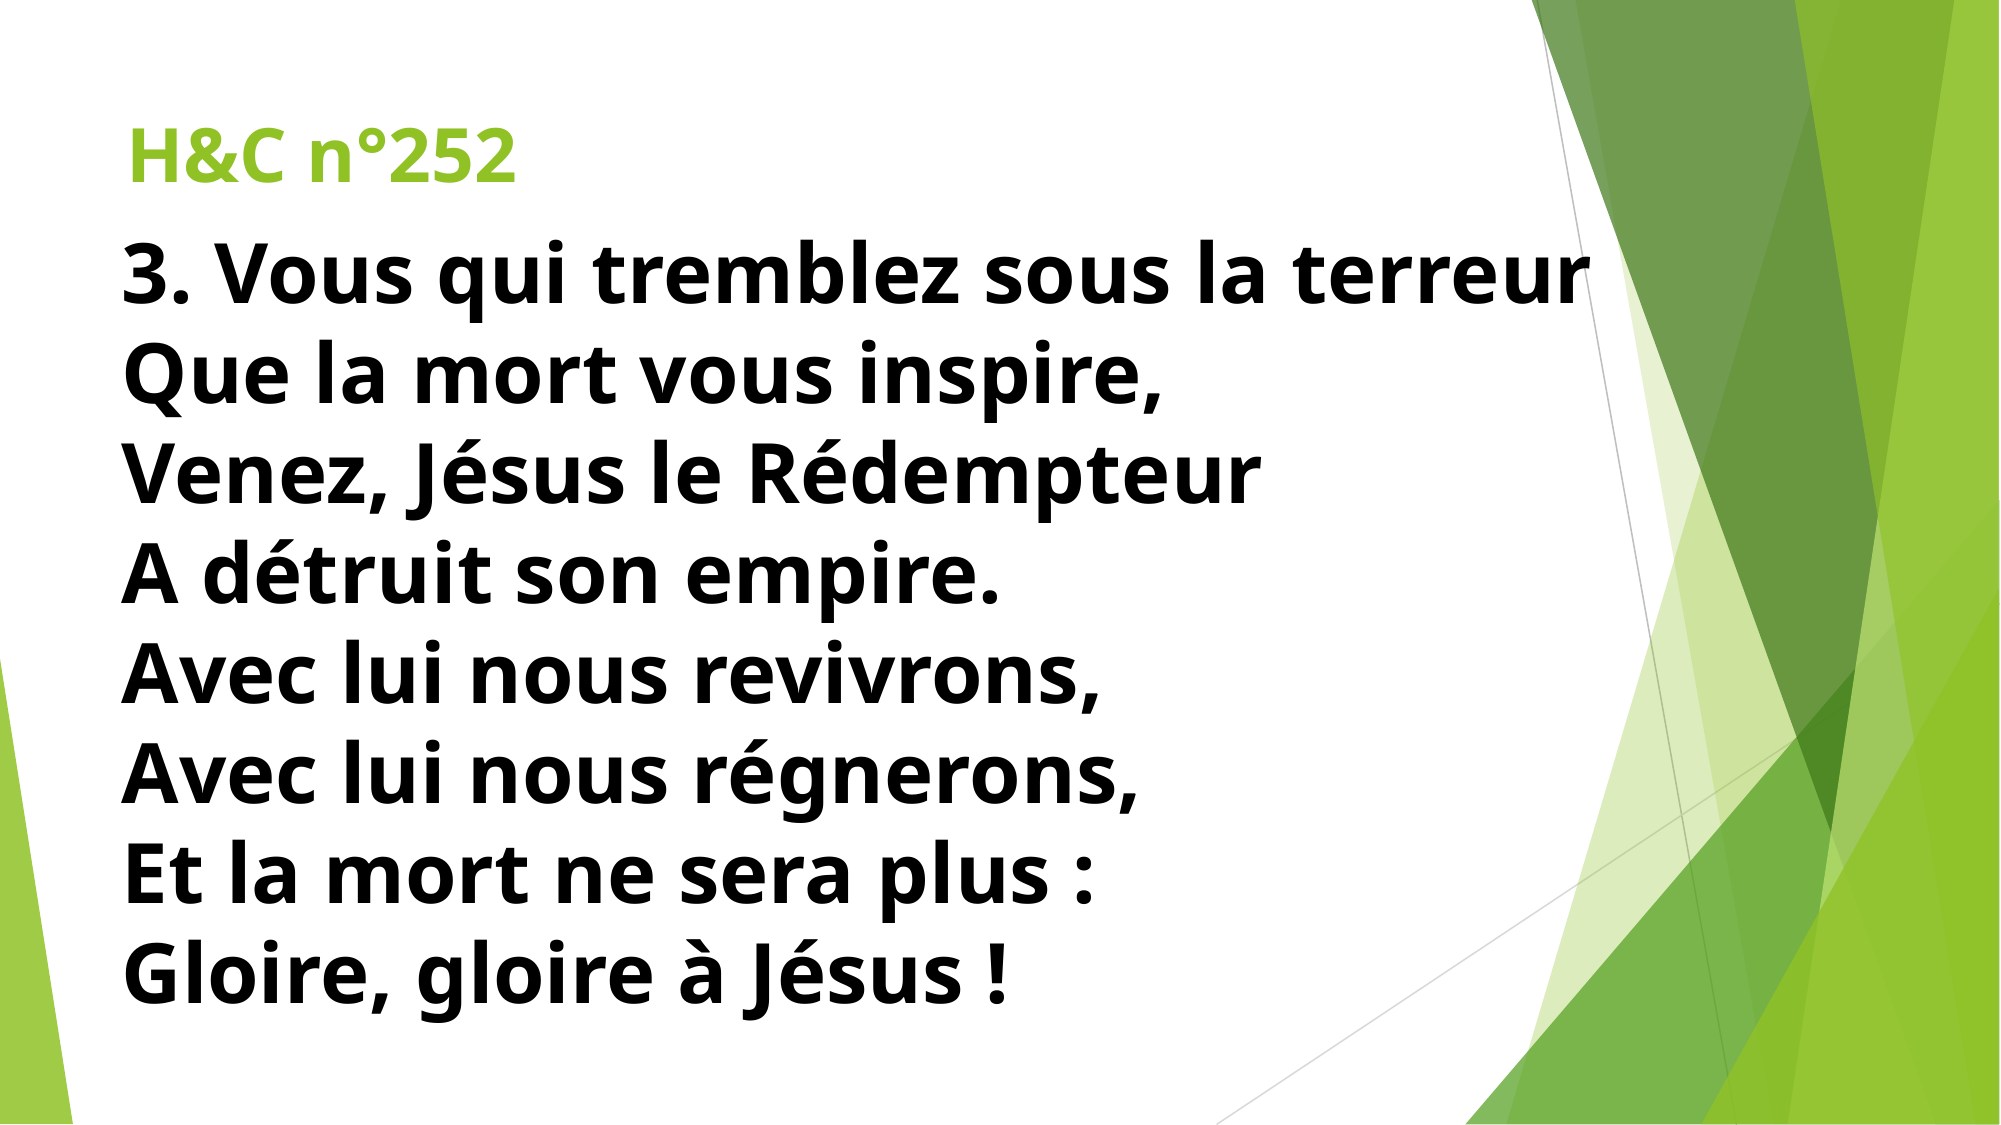

H&C n°252
3. Vous qui tremblez sous la terreur
Que la mort vous inspire,
Venez, Jésus le Rédempteur
A détruit son empire.
Avec lui nous revivrons,
Avec lui nous régnerons,
Et la mort ne sera plus :
Gloire, gloire à Jésus !